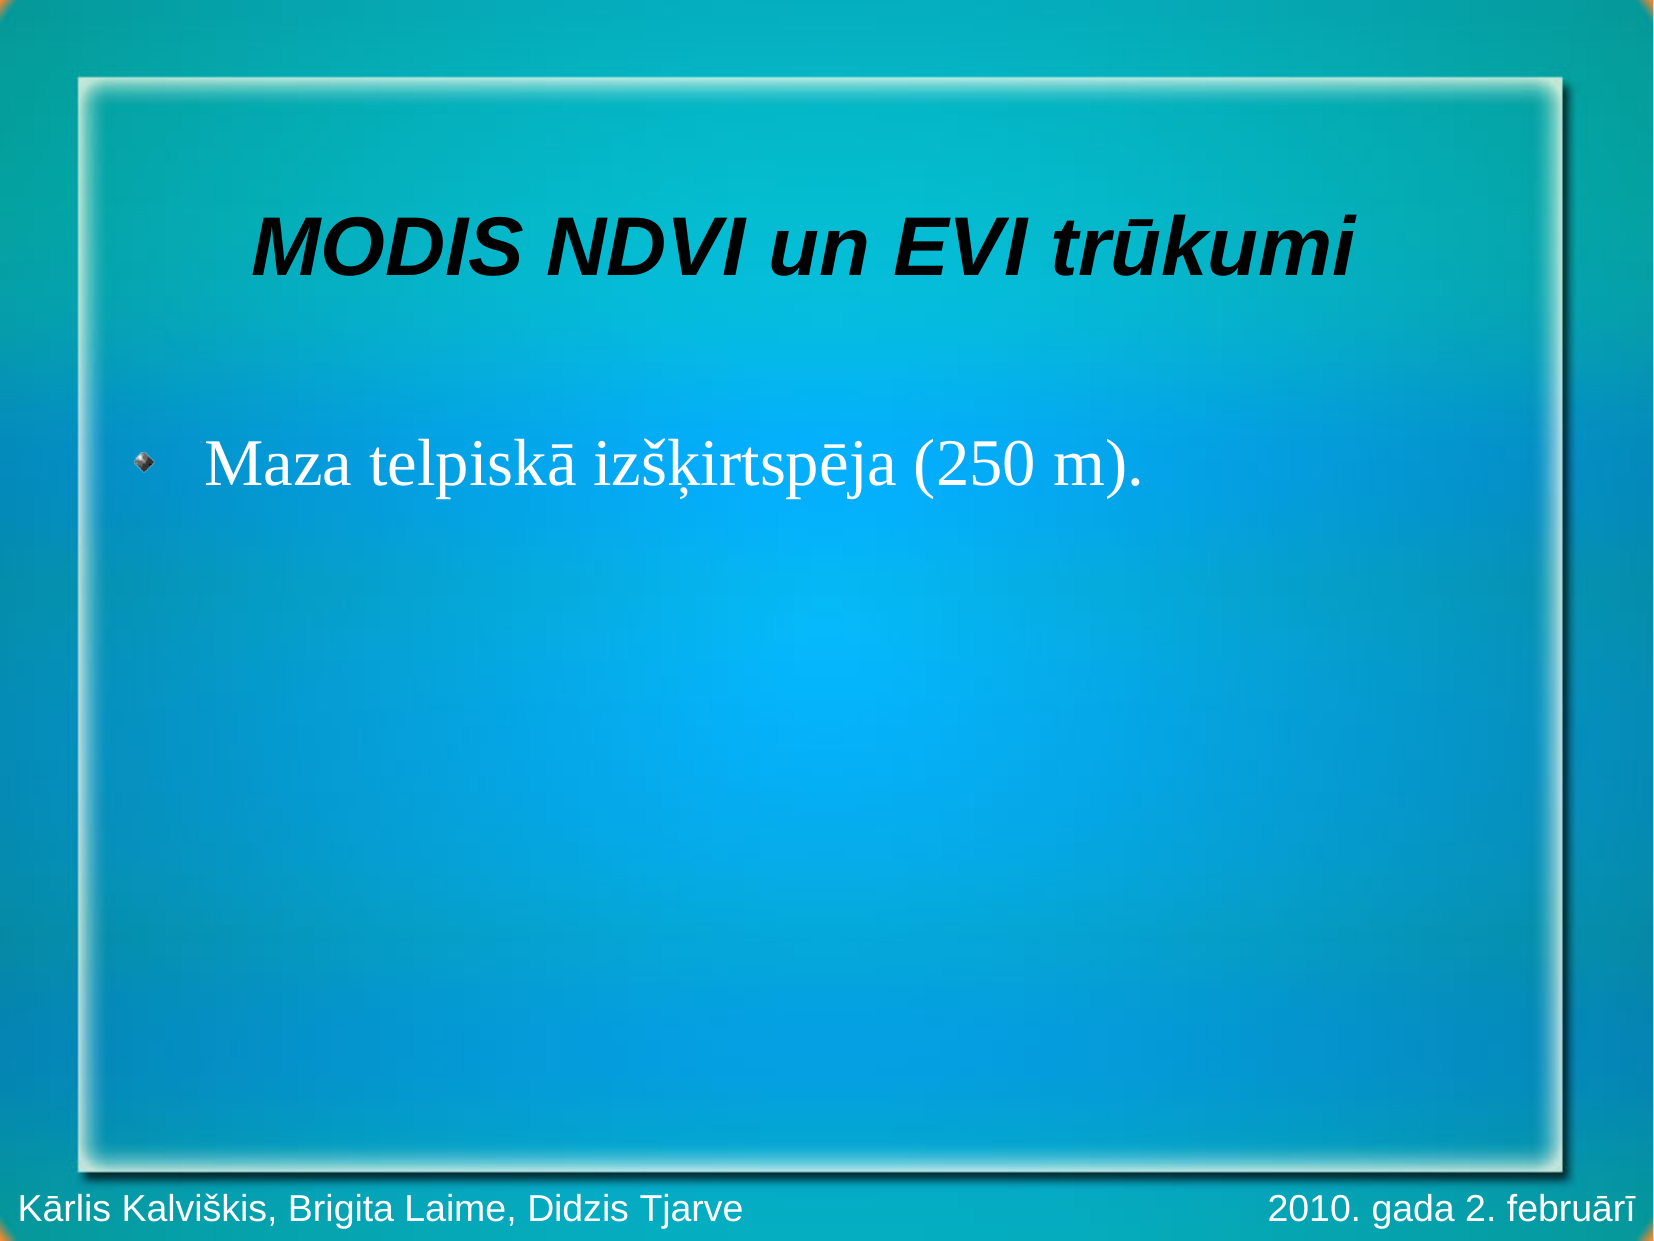

# MODIS NDVI un EVI trūkumi
Maza telpiskā izšķirtspēja (250 m).